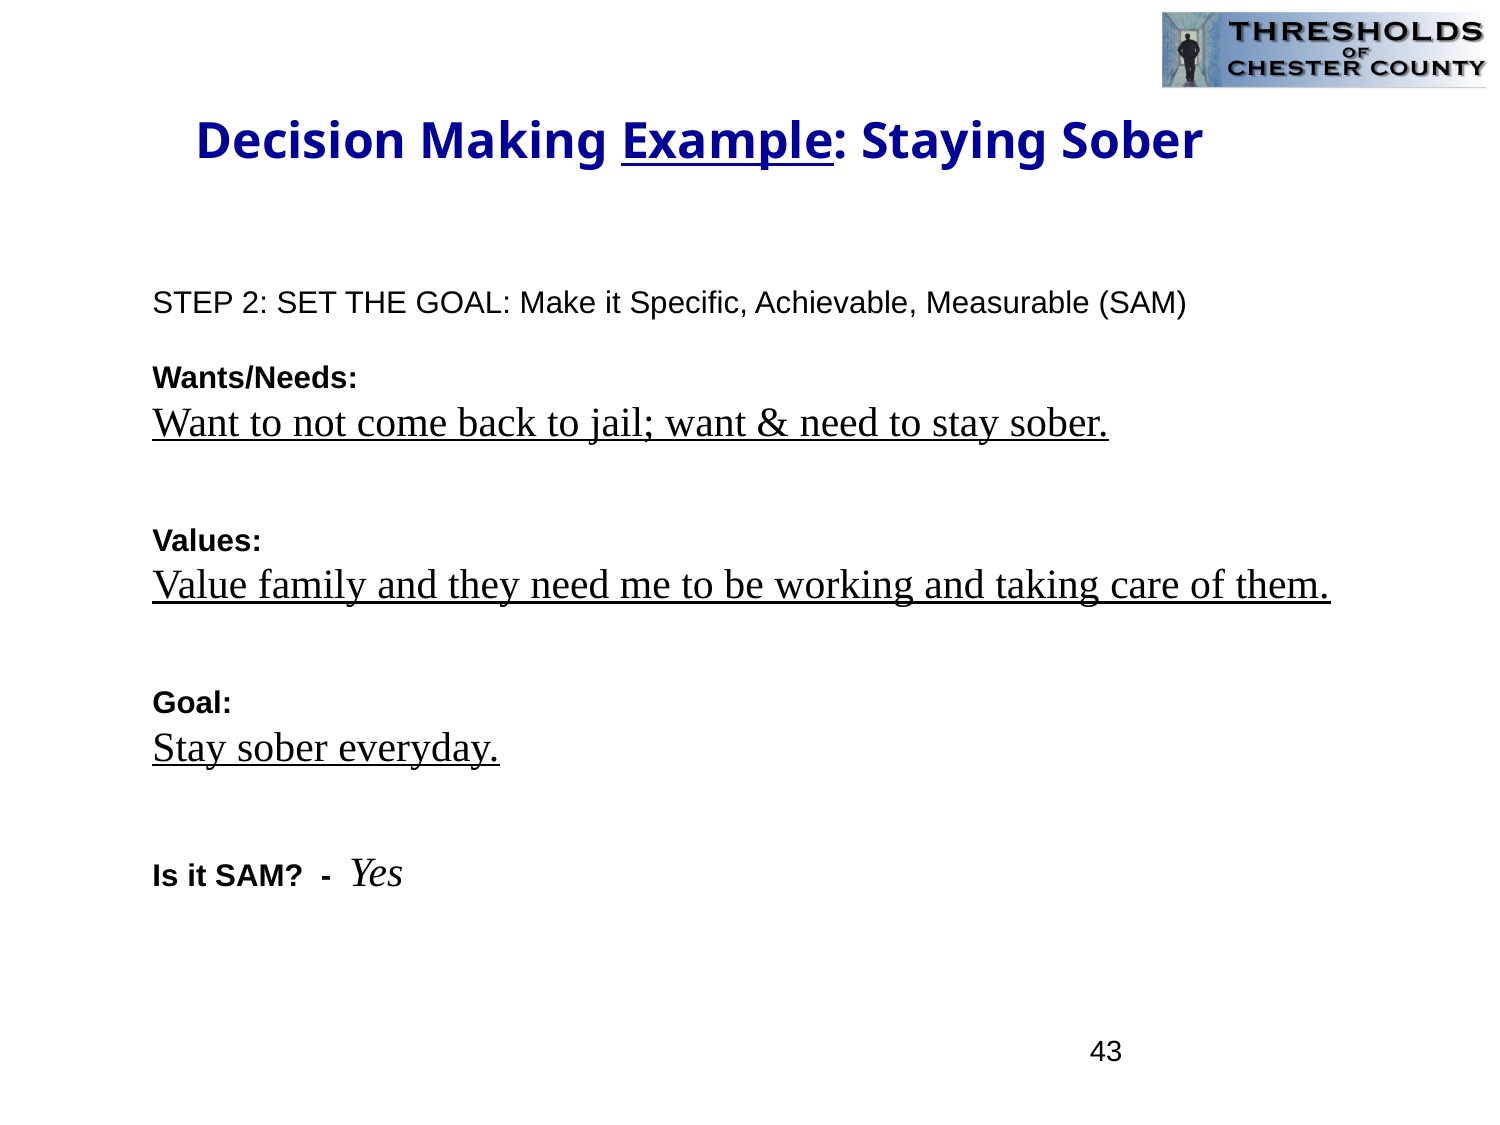

Decision Making Example: Staying Sober
STEP 2: SET THE GOAL: Make it Specific, Achievable, Measurable (SAM)
Wants/Needs:
Want to not come back to jail; want & need to stay sober.
Values:
Value family and they need me to be working and taking care of them.
Goal:
Stay sober everyday.
Is it SAM? - Yes
28